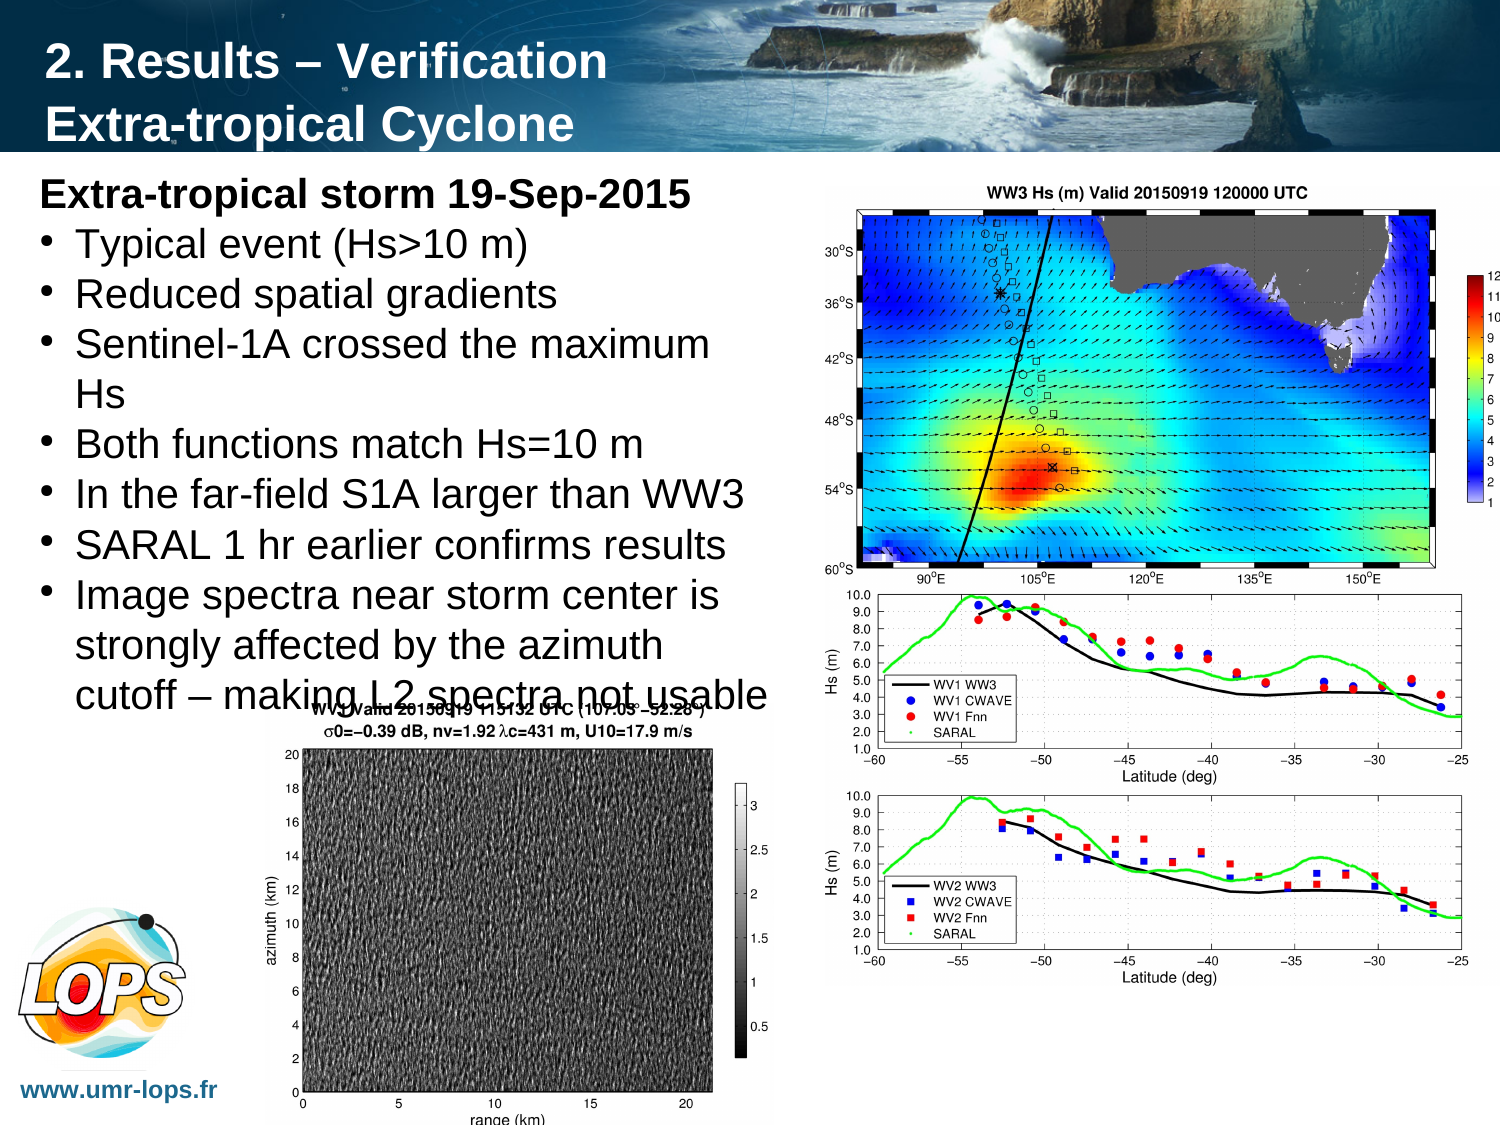

2. Results – Verification Extra-tropical Cyclone
Extra-tropical storm 19-Sep-2015
Typical event (Hs>10 m)
Reduced spatial gradients
Sentinel-1A crossed the maximum Hs
Both functions match Hs=10 m
In the far-field S1A larger than WW3
SARAL 1 hr earlier confirms results
Image spectra near storm center is strongly affected by the azimuth cutoff – making L2 spectra not usable